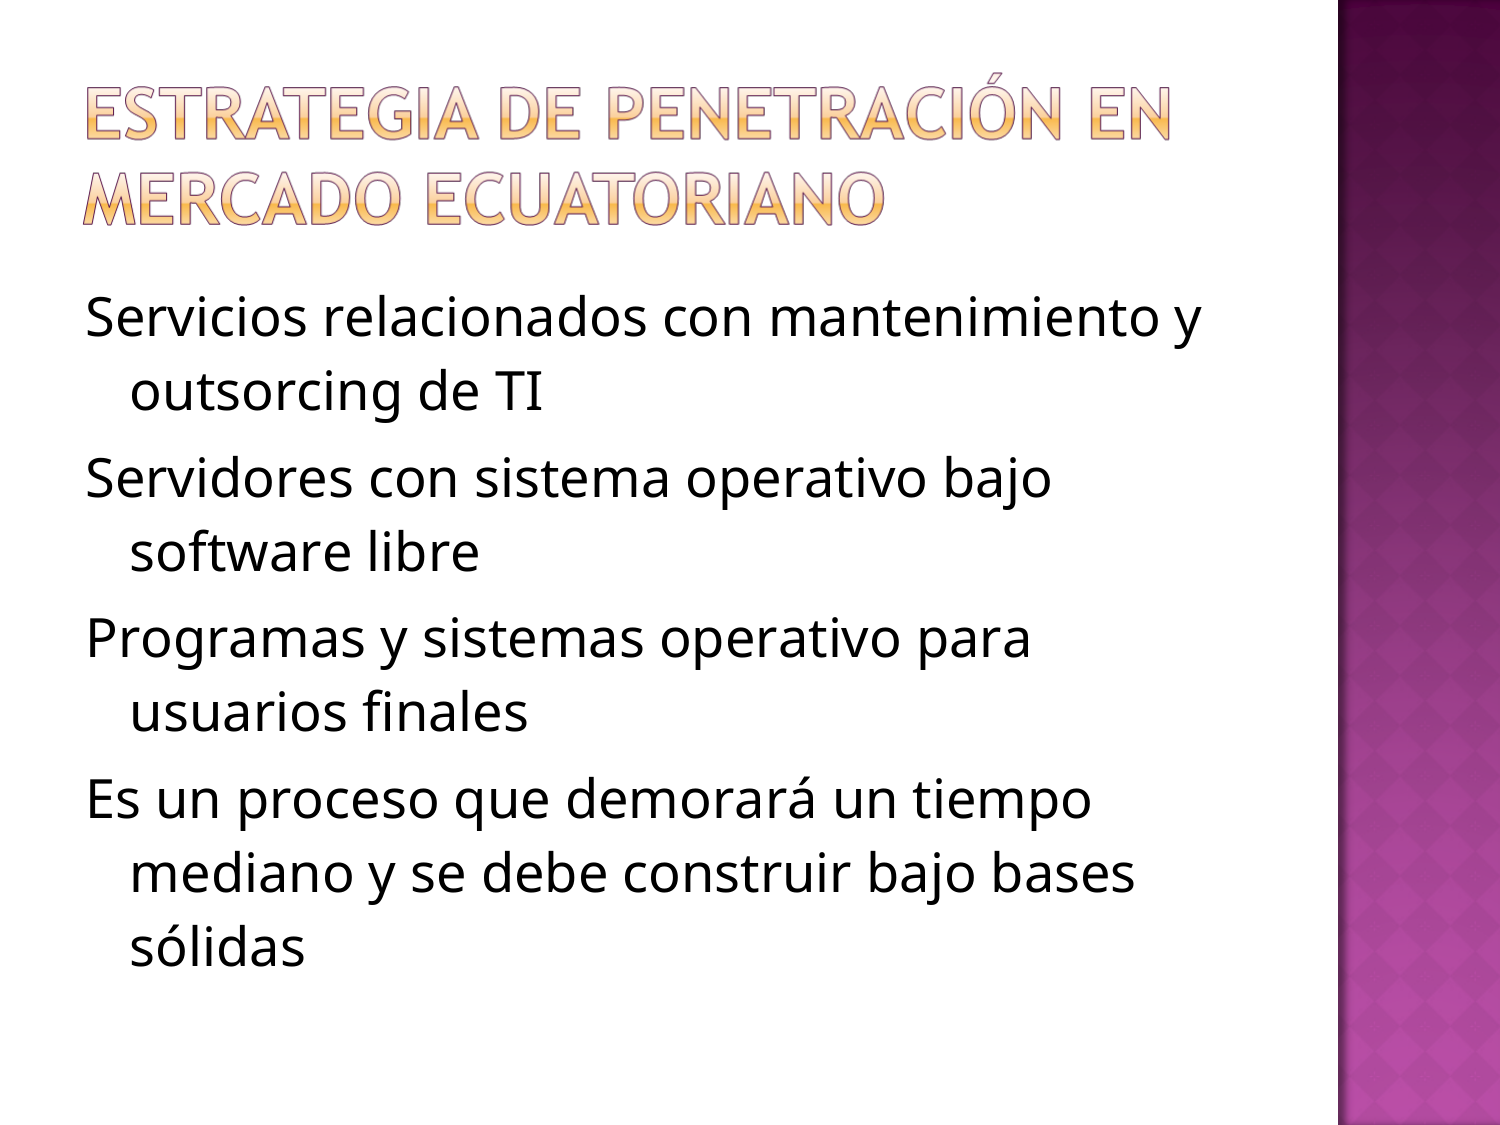

# Servicios relacionados con mantenimiento y outsorcing de TI
Servidores con sistema operativo bajo software libre
Programas y sistemas operativo para usuarios finales
Es un proceso que demorará un tiempo mediano y se debe construir bajo bases sólidas